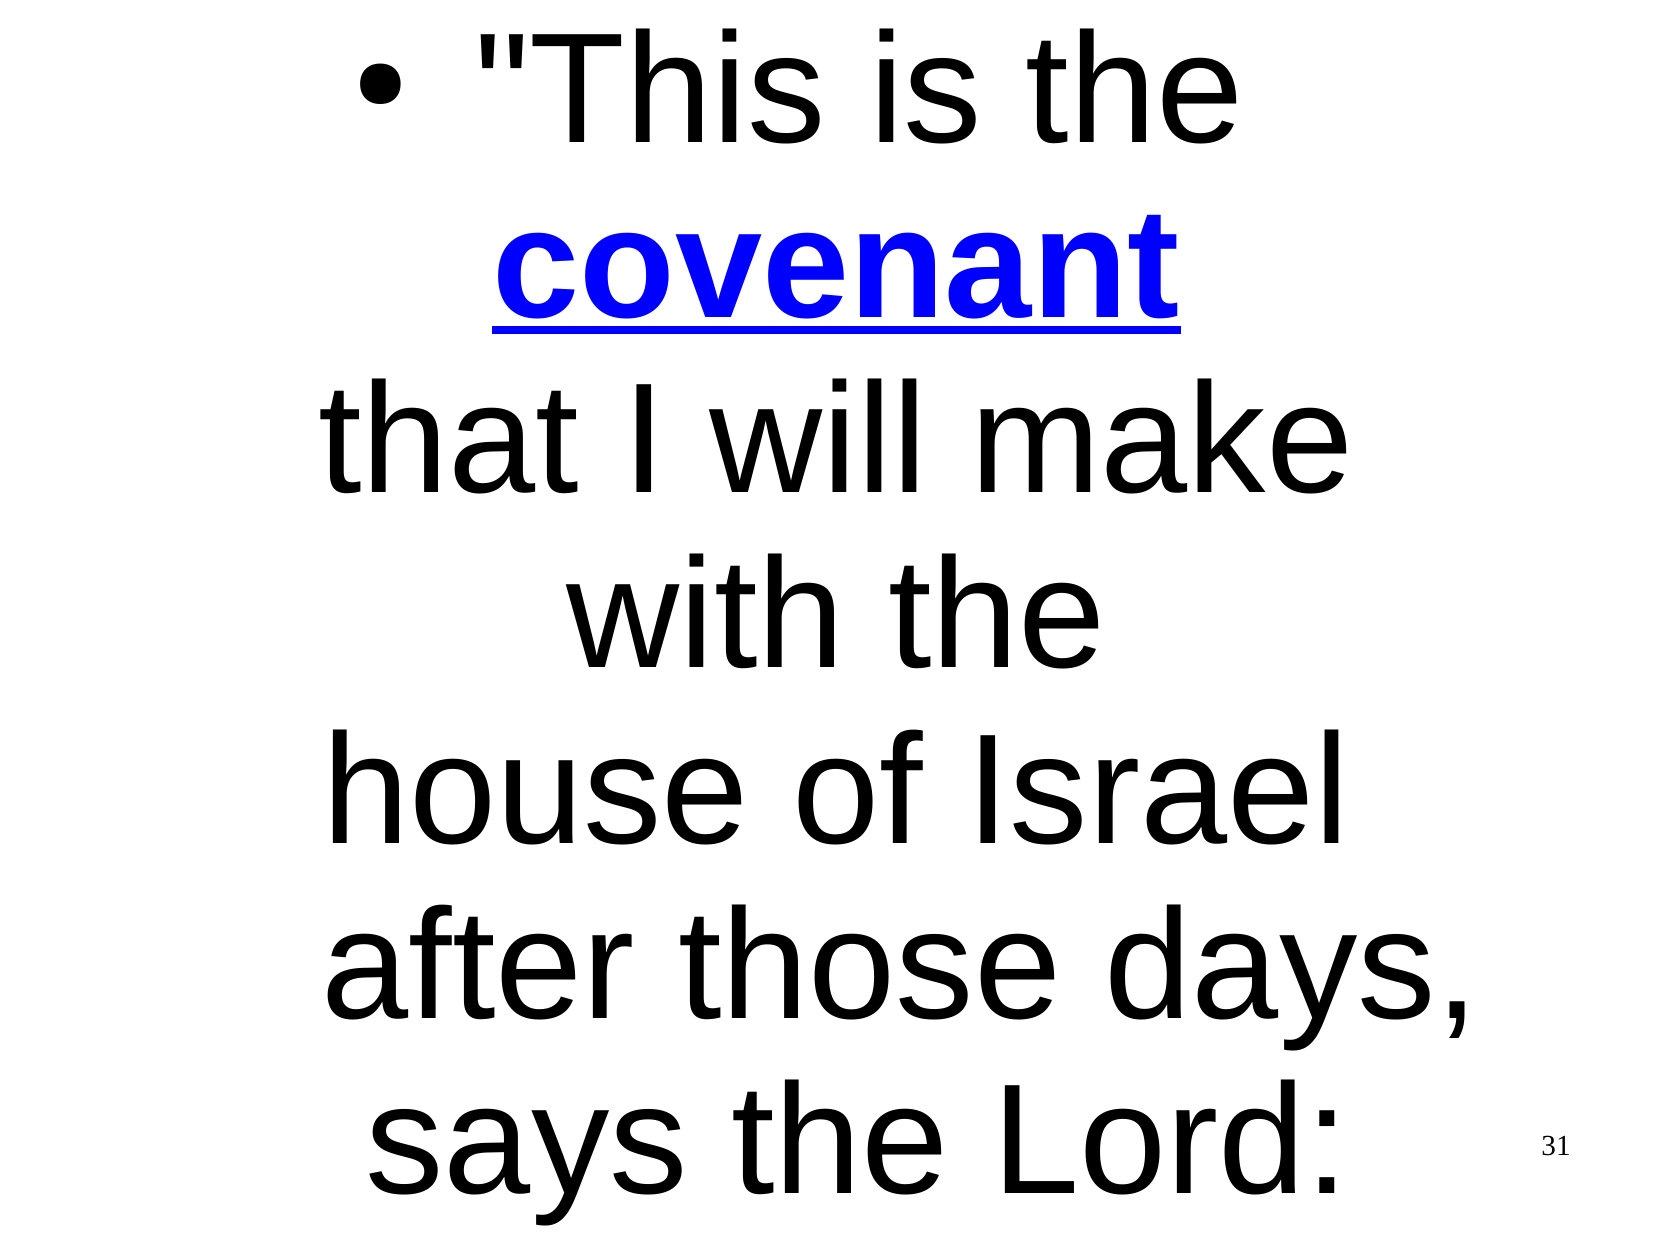

# "This is the covenant that I will make with the house of Israel after those days, says the Lord:
31